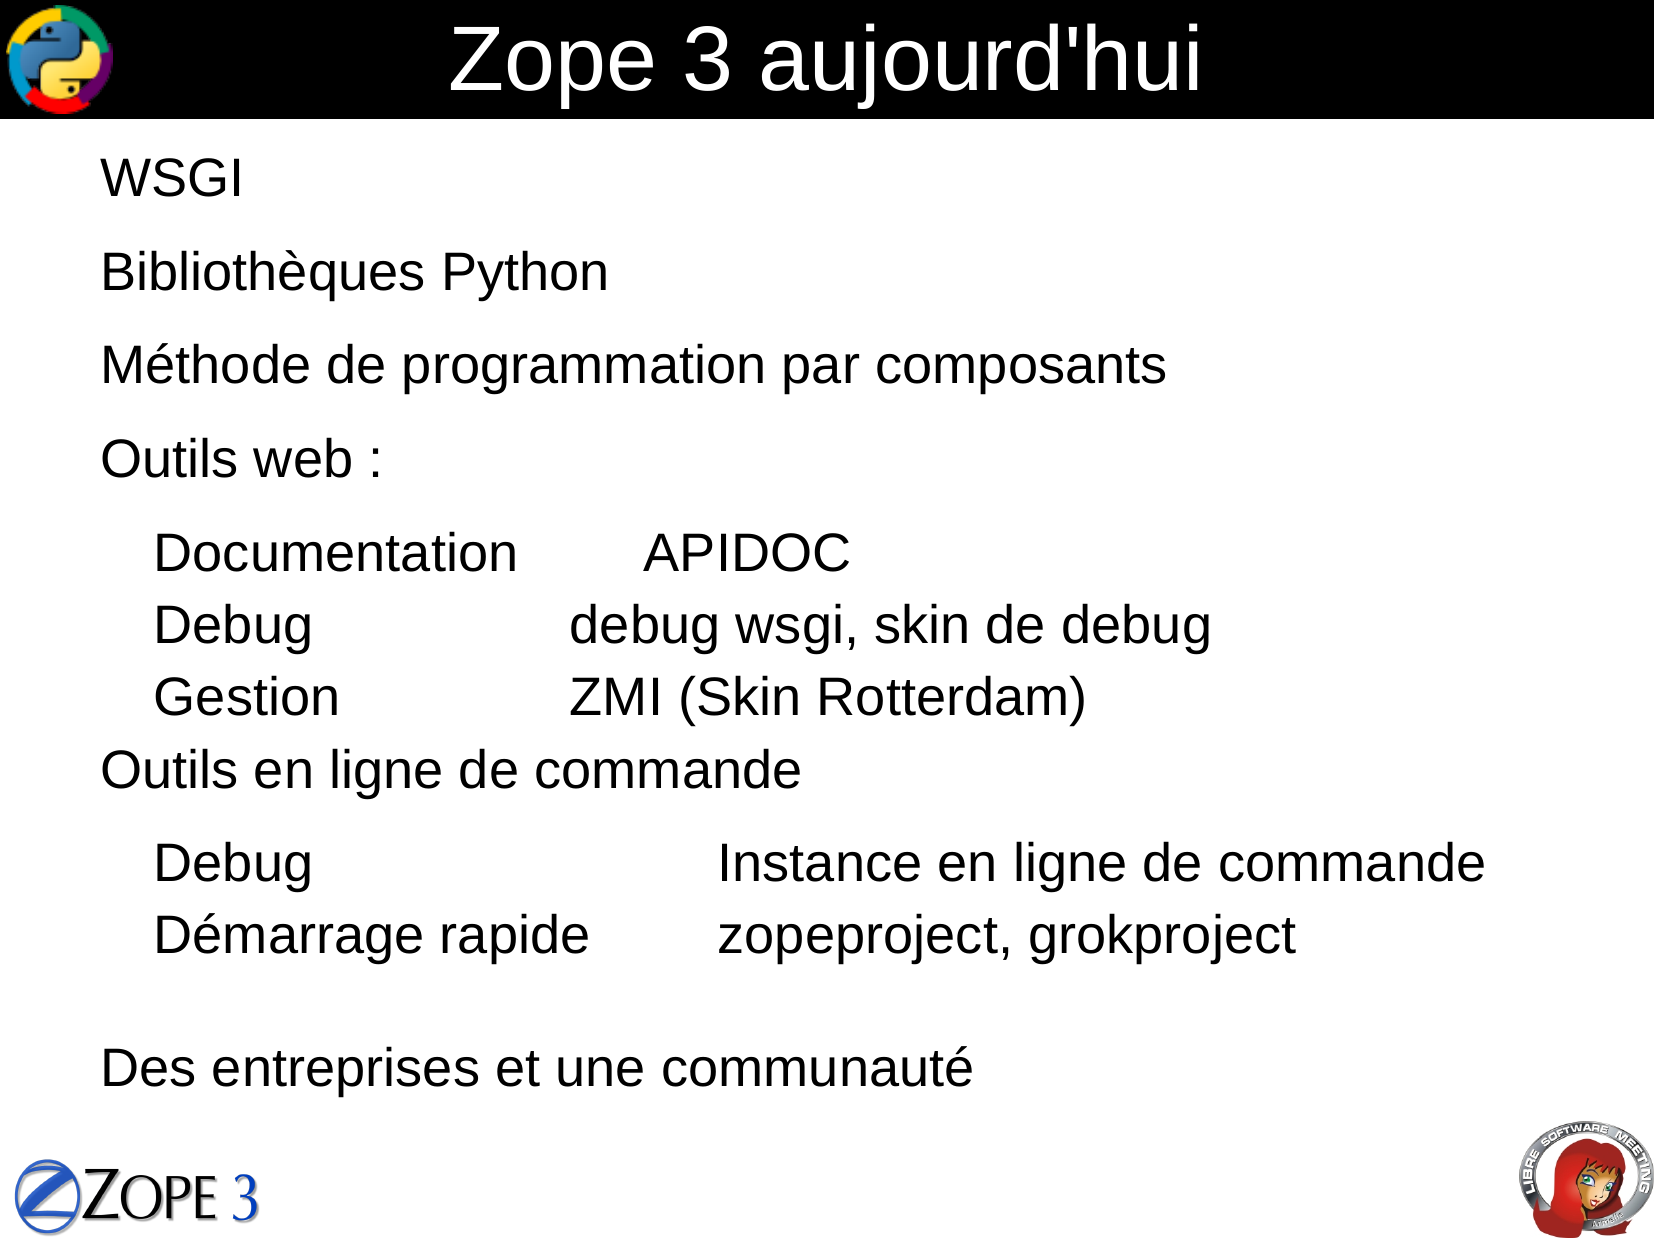

# Zope 3 aujourd'hui
WSGI
Bibliothèques Python
Méthode de programmation par composants
Outils web :
Documentation		APIDOC
Debug				debug wsgi, skin de debug
Gestion				ZMI (Skin Rotterdam)
Outils en ligne de commande
Debug						Instance en ligne de commande
Démarrage rapide 		zopeproject, grokproject
Des entreprises et une communauté